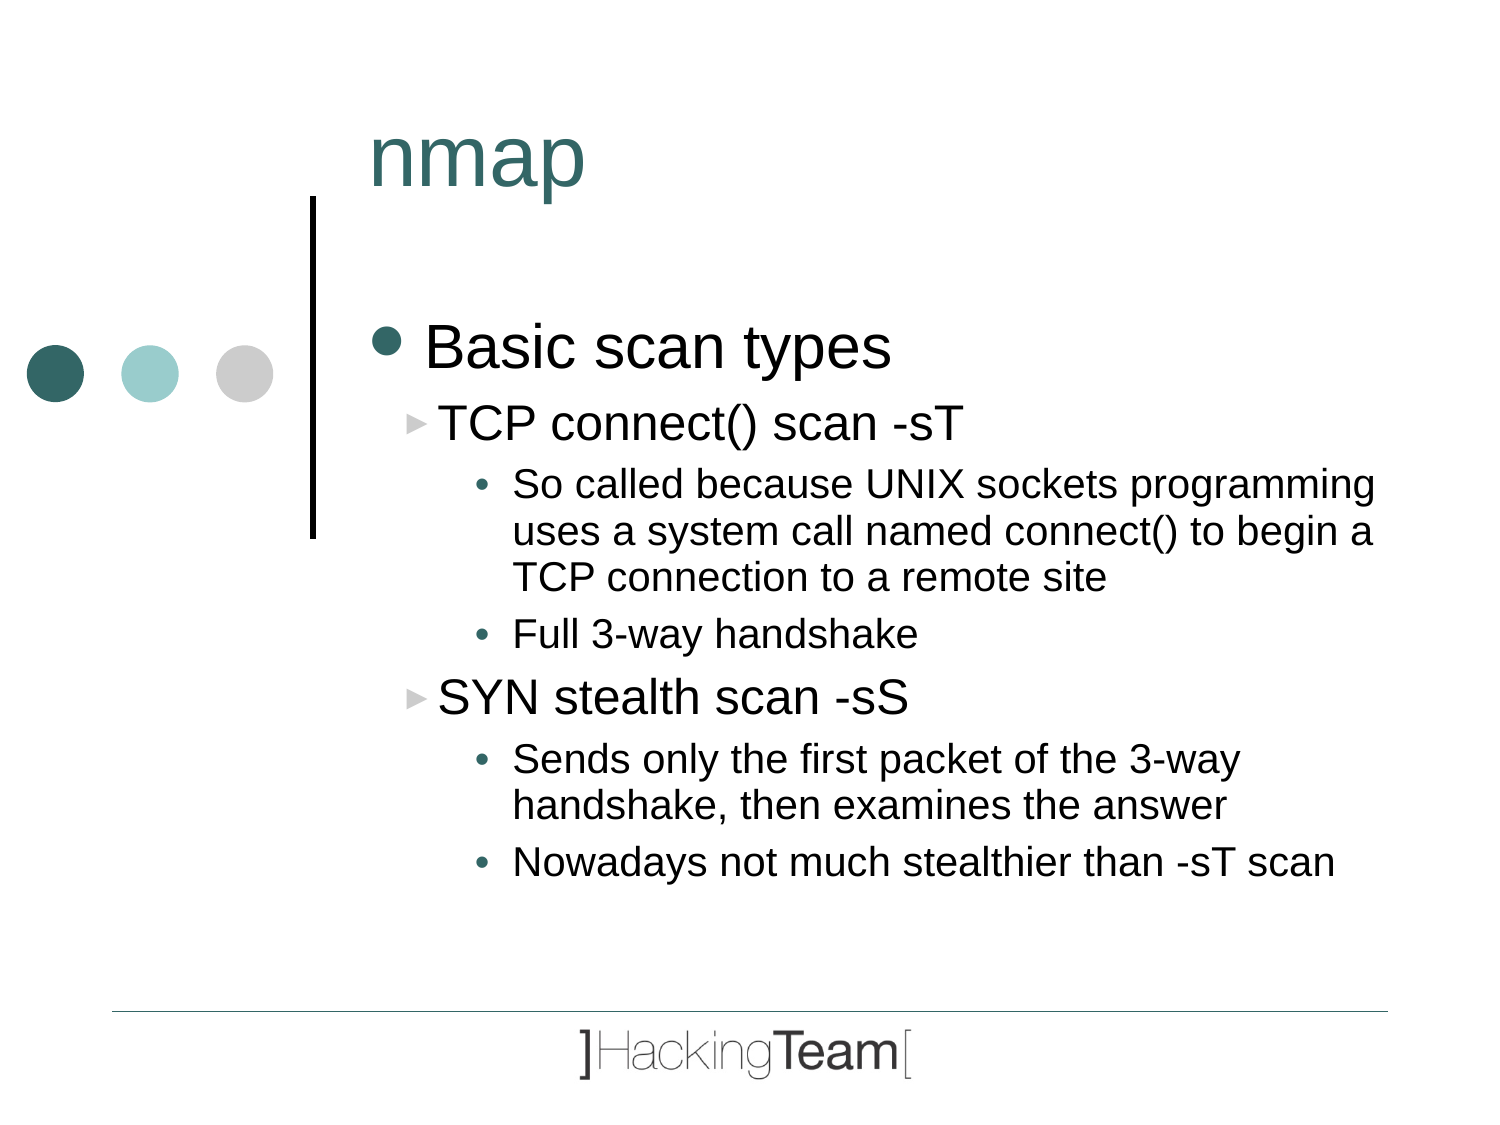

# nmap
Basic scan types
TCP connect() scan -sT
So called because UNIX sockets programming uses a system call named connect() to begin a TCP connection to a remote site
Full 3-way handshake
SYN stealth scan -sS
Sends only the first packet of the 3-way handshake, then examines the answer
Nowadays not much stealthier than -sT scan